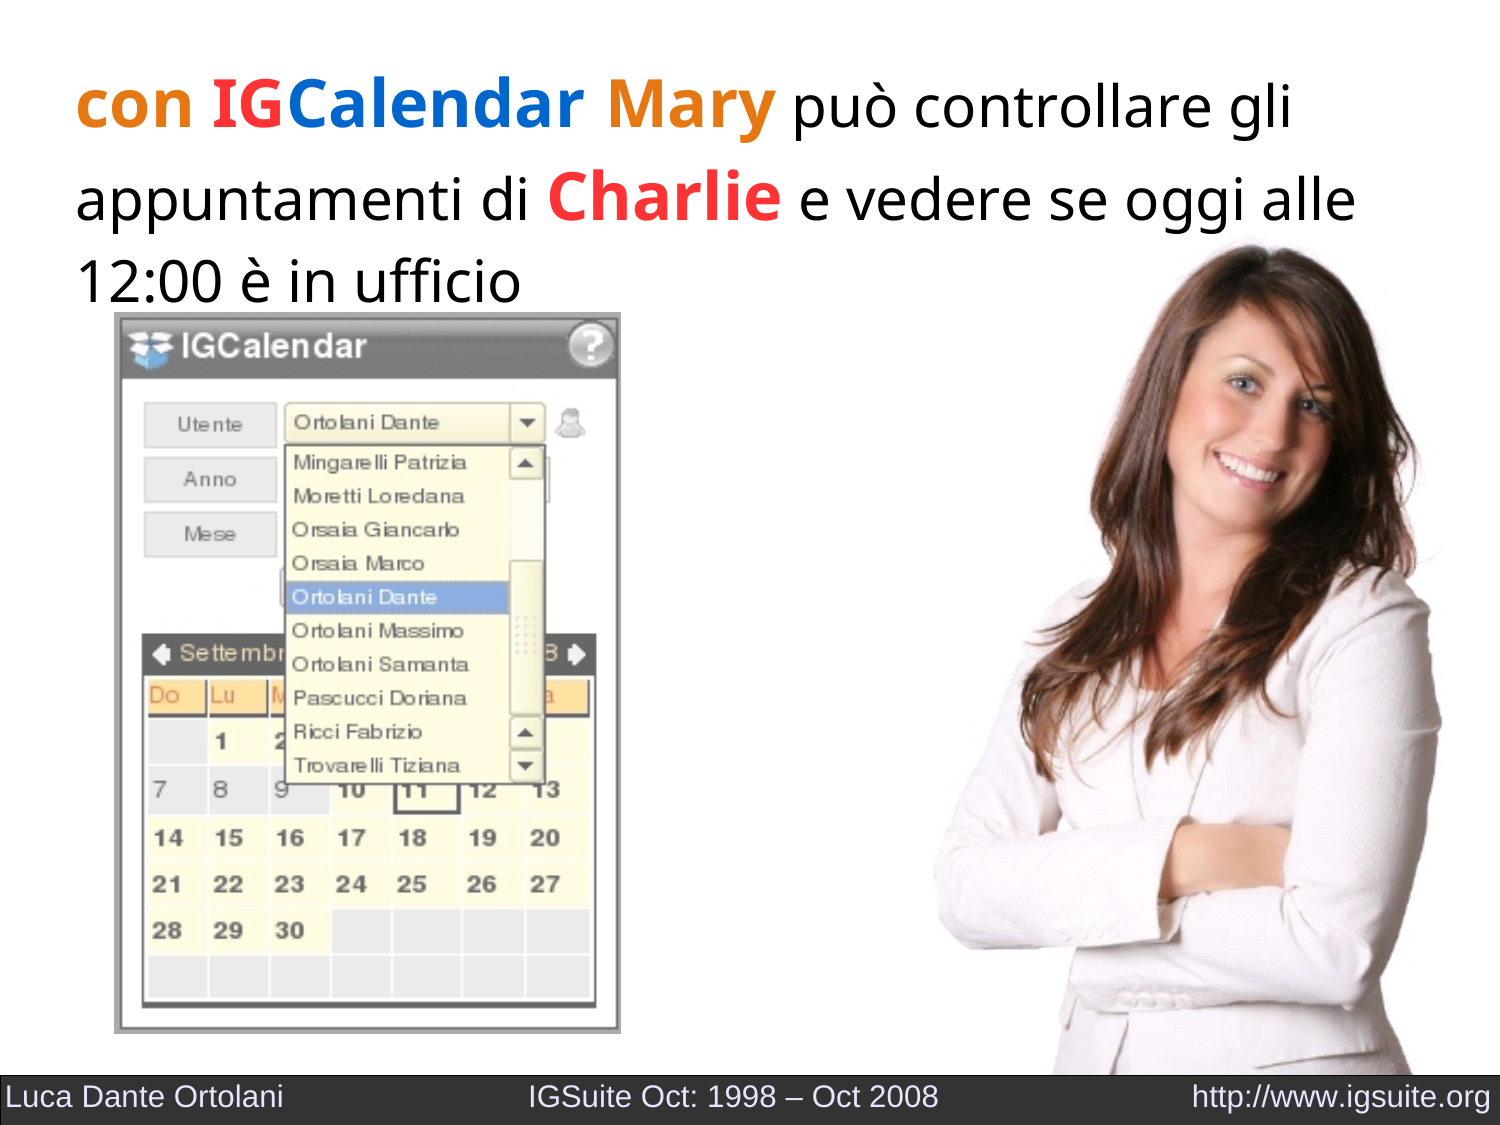

con IGCalendar Mary può controllare gli appuntamenti di Charlie e vedere se oggi alle 12:00 è in ufficio
Luca Dante Ortolani IGSuite Oct: 1998 – Oct 2008 http://www.igsuite.org